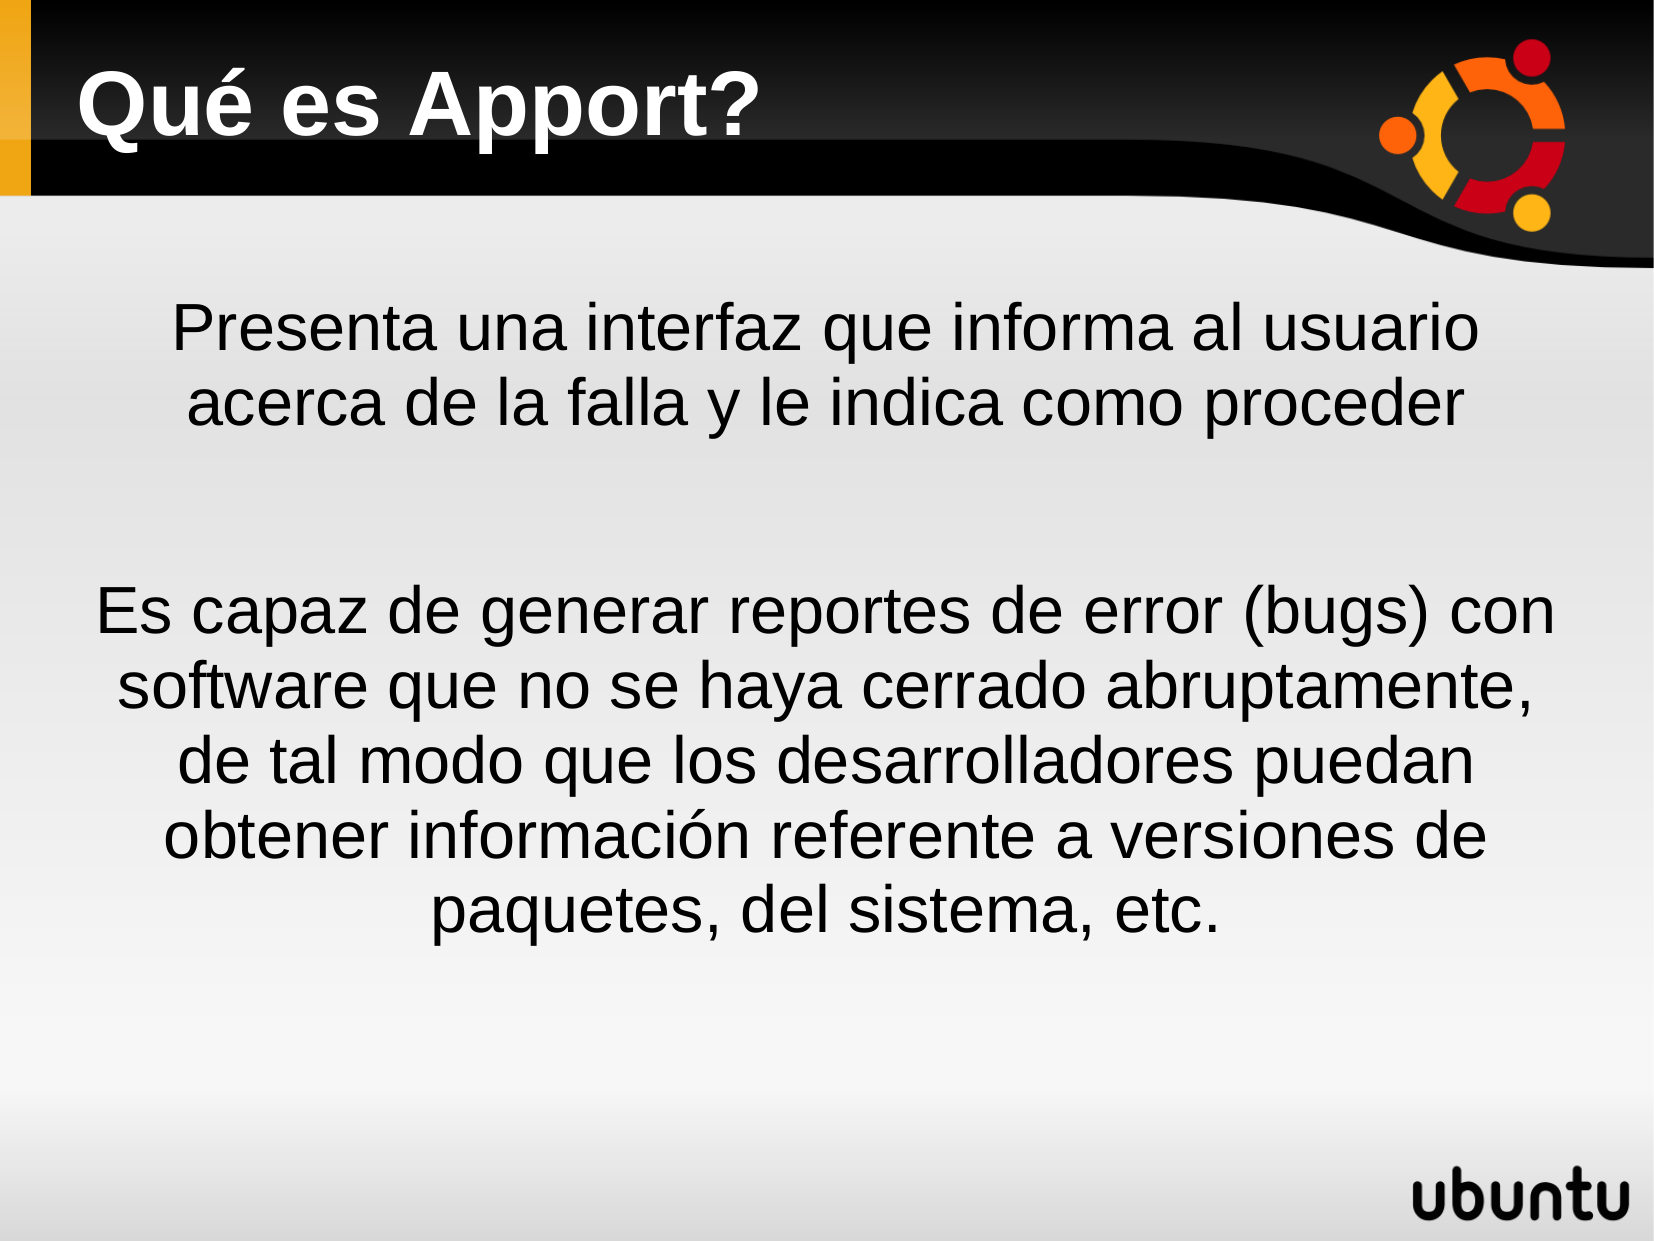

# Qué es Apport?
Presenta una interfaz que informa al usuario acerca de la falla y le indica como proceder
Es capaz de generar reportes de error (bugs) con software que no se haya cerrado abruptamente, de tal modo que los desarrolladores puedan obtener información referente a versiones de paquetes, del sistema, etc.